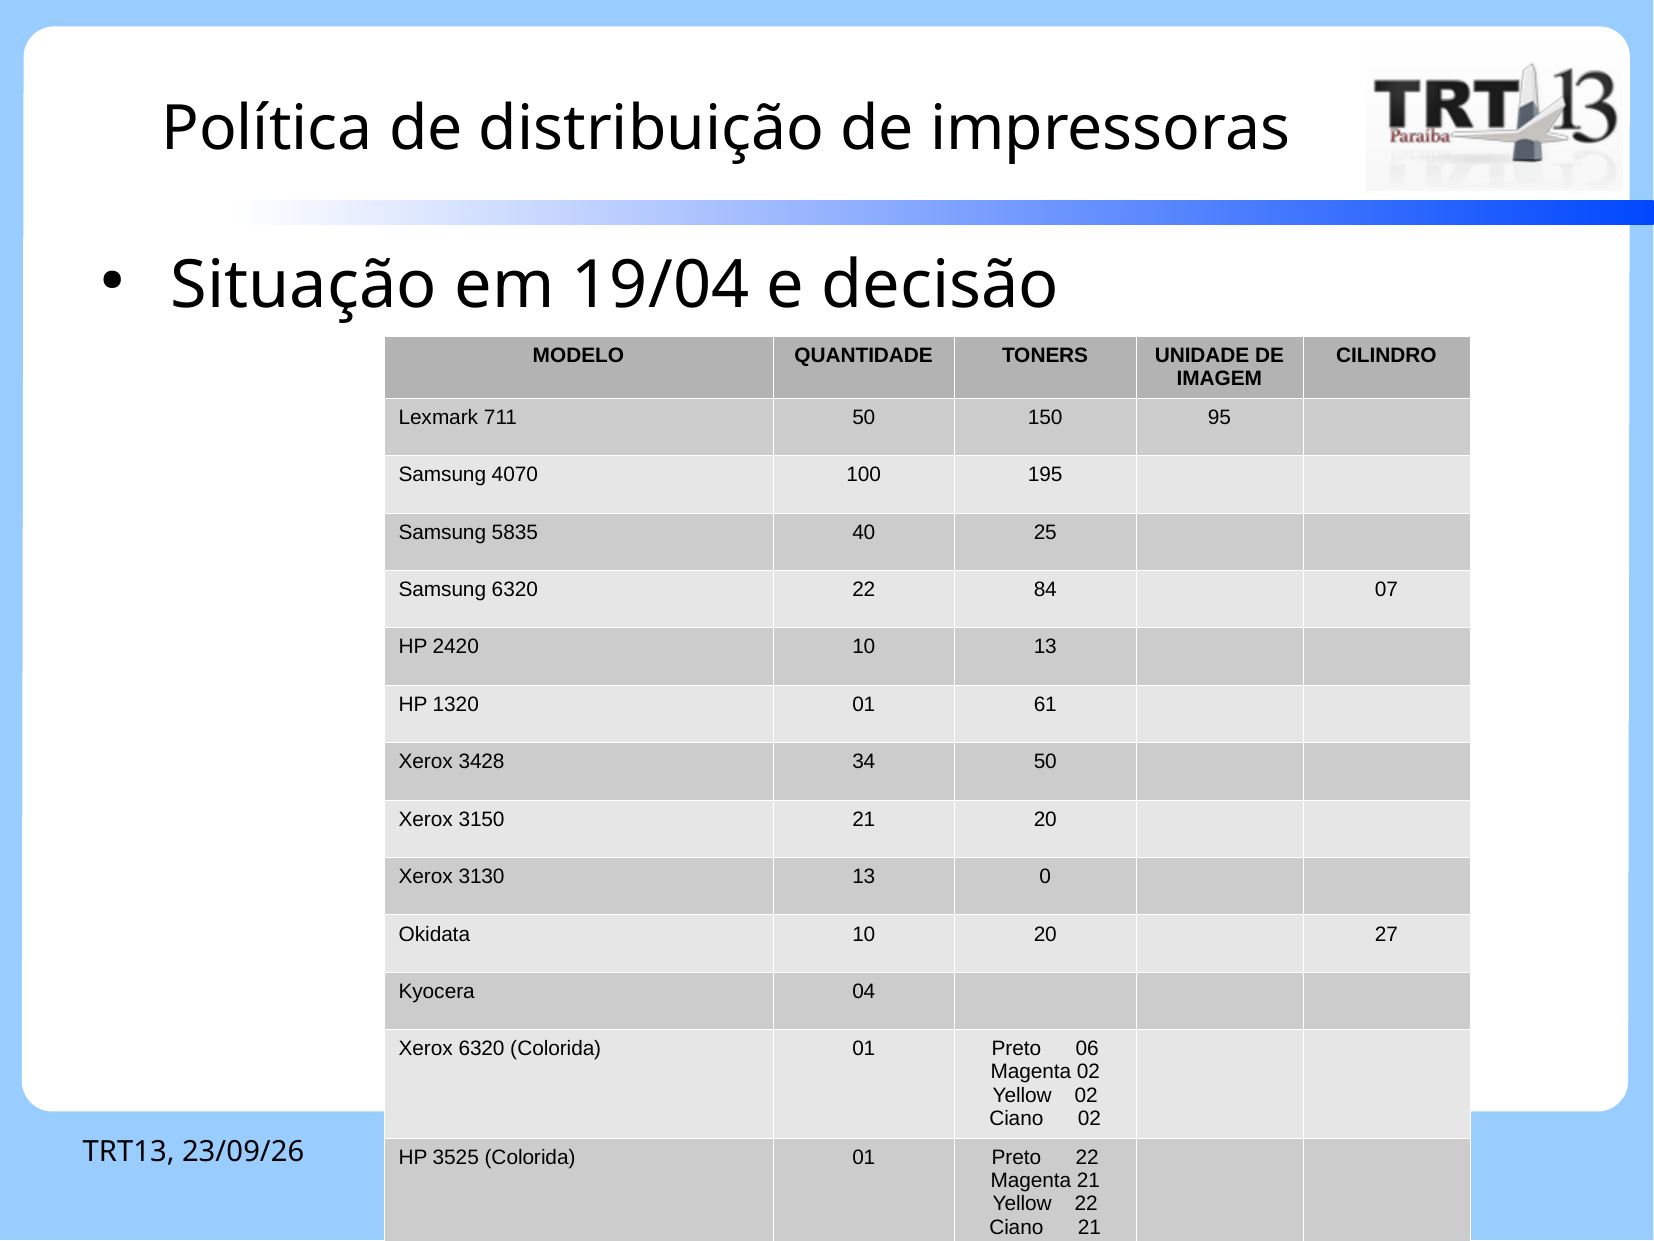

# Política de distribuição de impressoras
 Situação em 19/04 e decisão
| MODELO | QUANTIDADE | TONERS | UNIDADE DE IMAGEM | CILINDRO |
| --- | --- | --- | --- | --- |
| Lexmark 711 | 50 | 150 | 95 | |
| Samsung 4070 | 100 | 195 | | |
| Samsung 5835 | 40 | 25 | | |
| Samsung 6320 | 22 | 84 | | 07 |
| HP 2420 | 10 | 13 | | |
| HP 1320 | 01 | 61 | | |
| Xerox 3428 | 34 | 50 | | |
| Xerox 3150 | 21 | 20 | | |
| Xerox 3130 | 13 | 0 | | |
| Okidata | 10 | 20 | | 27 |
| Kyocera | 04 | | | |
| Xerox 6320 (Colorida) | 01 | Preto 06 Magenta 02 Yellow 02 Ciano 02 | | |
| HP 3525 (Colorida) | 01 | Preto 22 Magenta 21 Yellow 22 Ciano 21 | | |
| TOTAL | 307 | 716 | 95 | 34 |